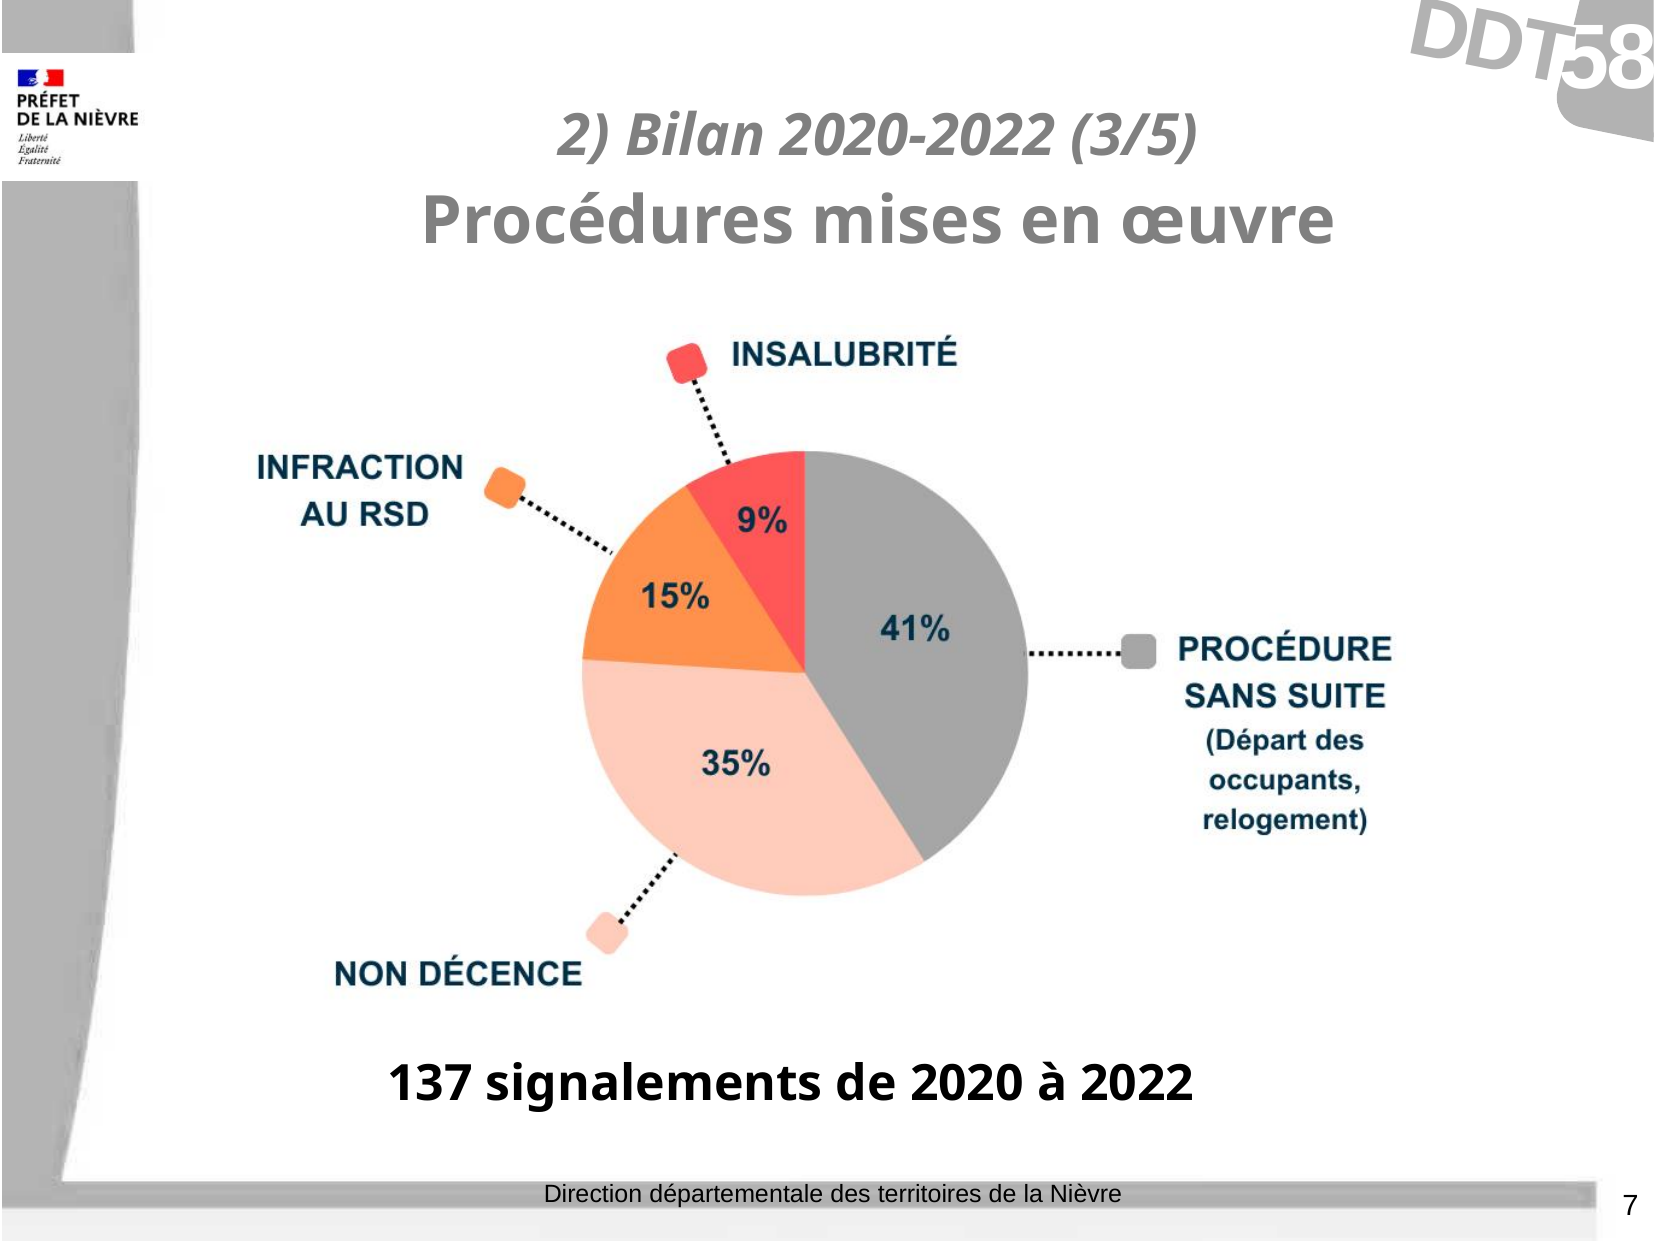

# 2) Bilan 2020-2022 (3/5) Procédures mises en œuvre
137 signalements de 2020 à 2022